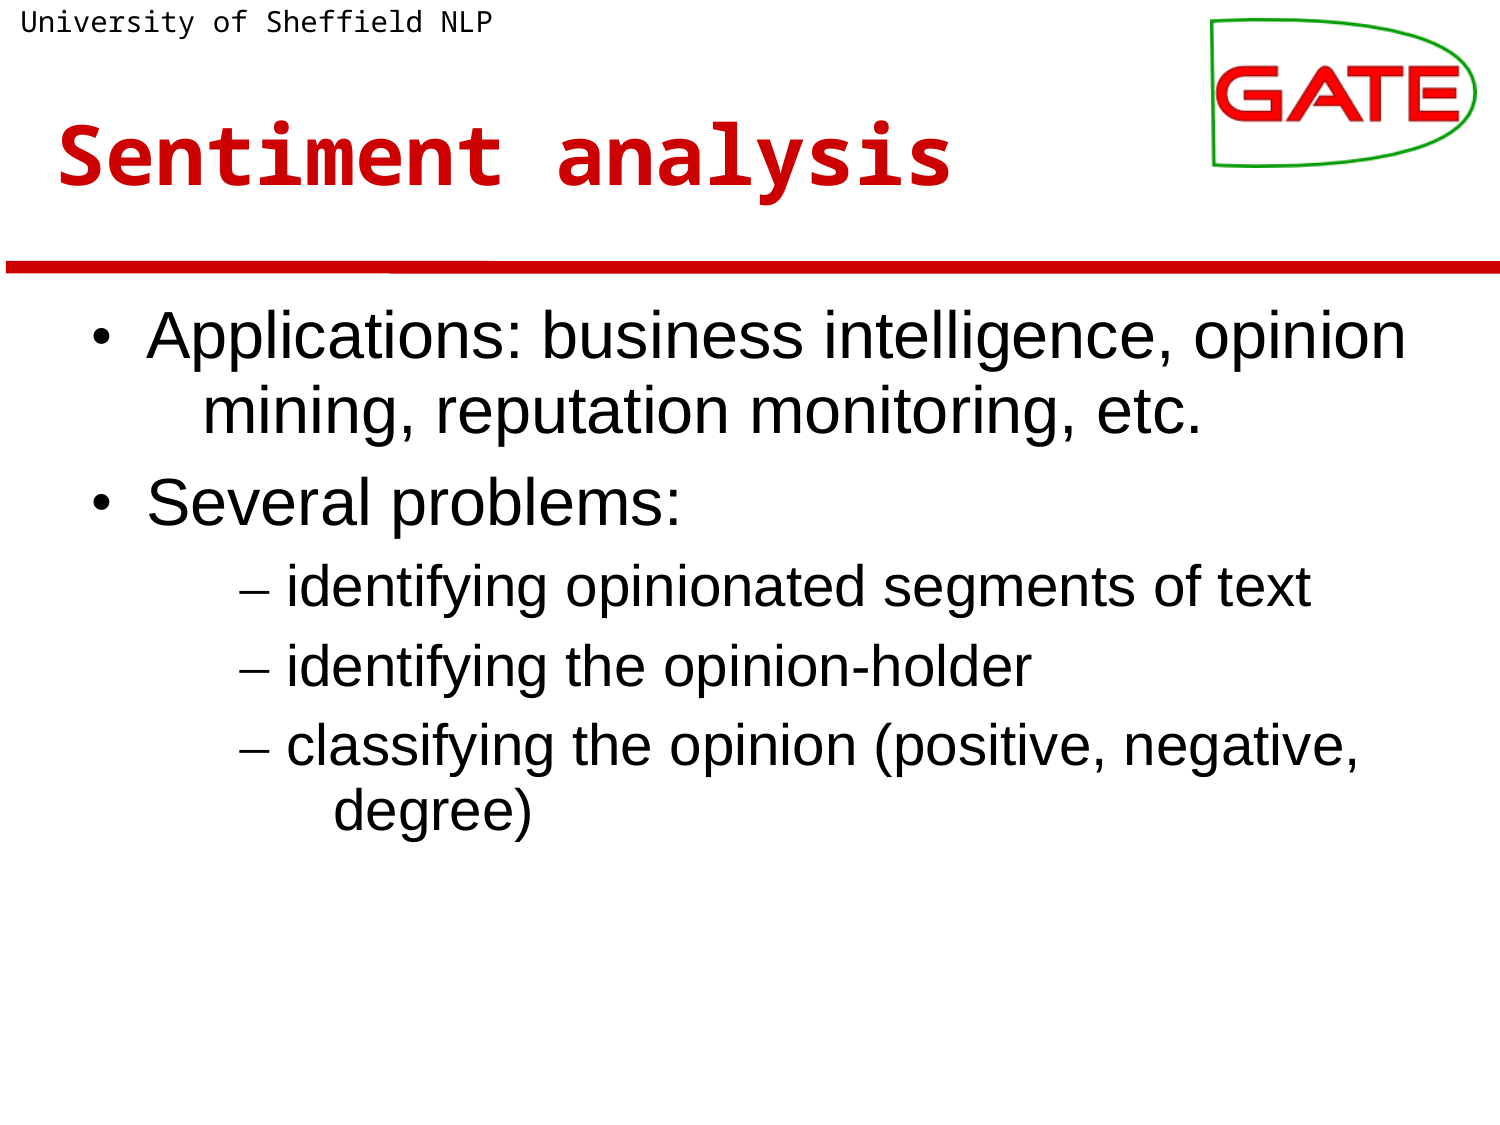

# Sentiment analysis
Applications: business intelligence, opinion mining, reputation monitoring, etc.
Several problems:
identifying opinionated segments of text
identifying the opinion-holder
classifying the opinion (positive, negative, degree)